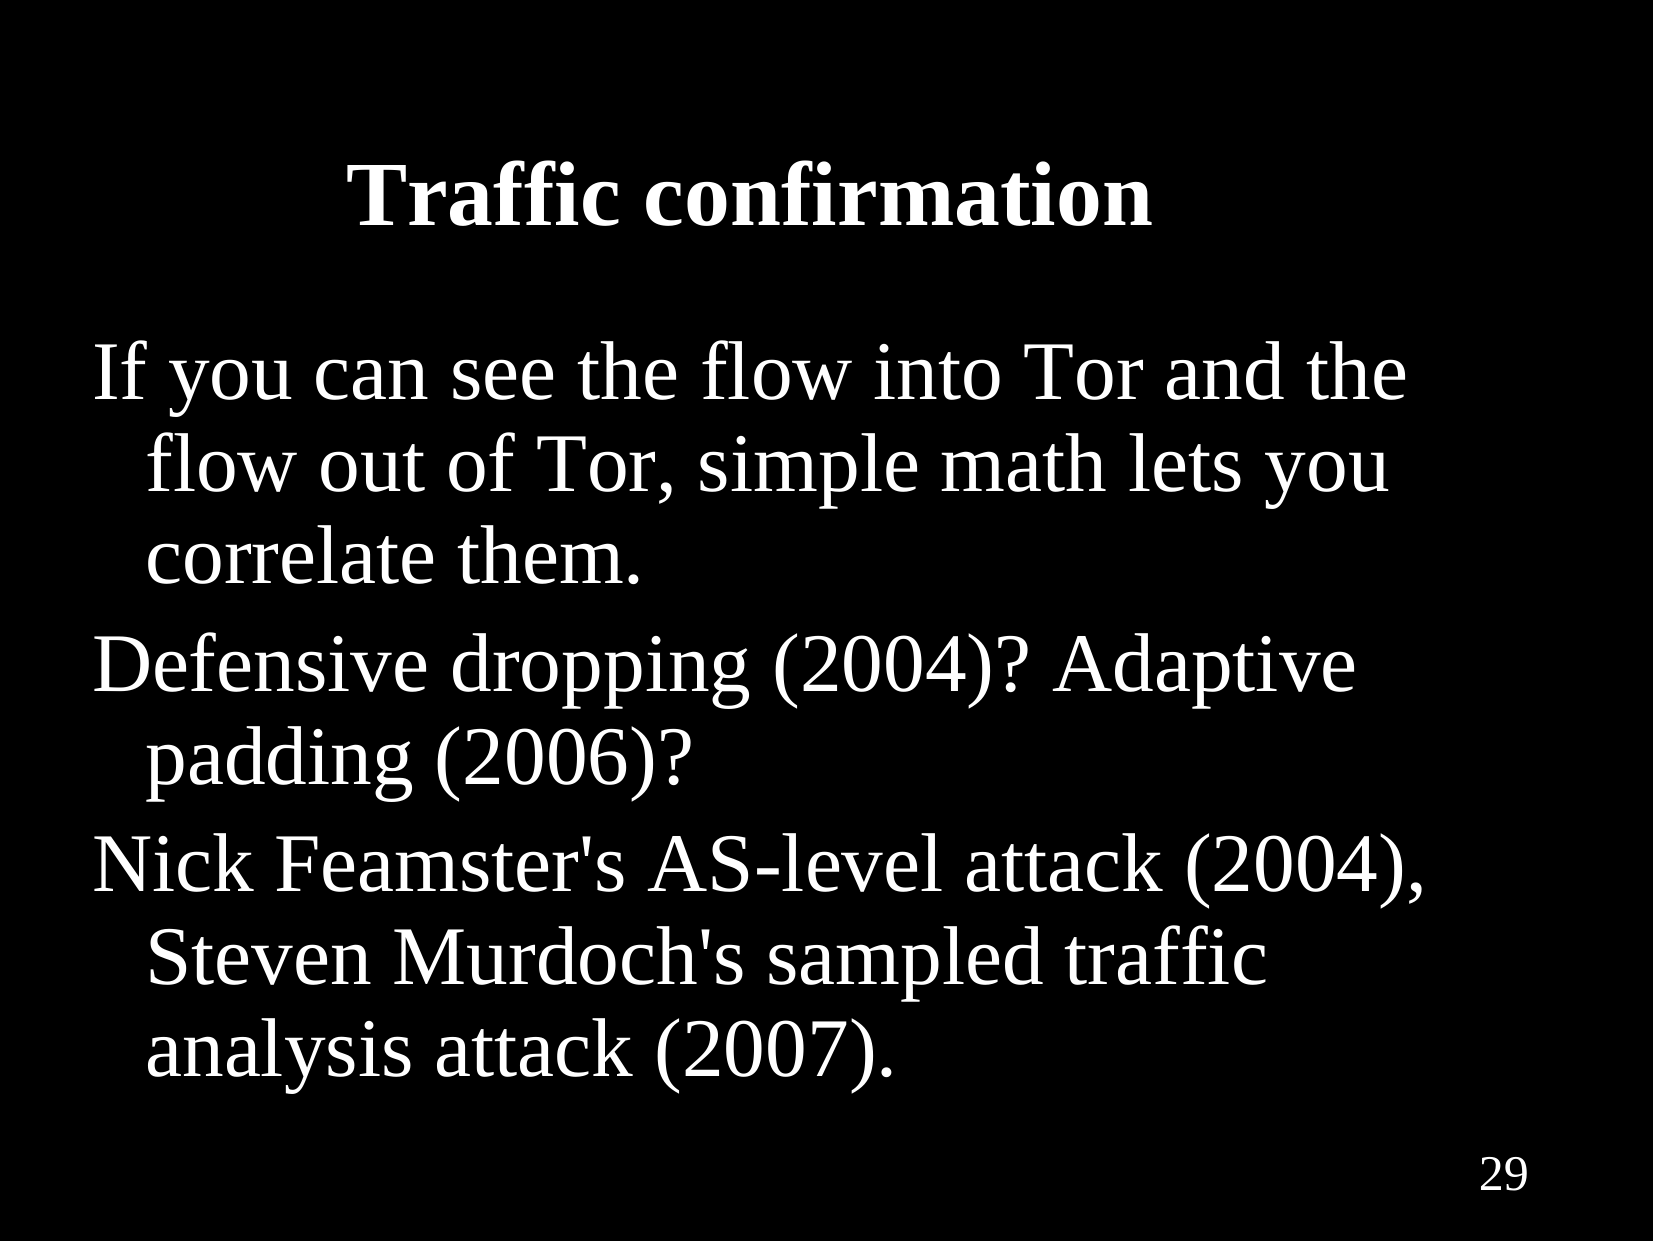

# Traffic confirmation
If you can see the flow into Tor and the flow out of Tor, simple math lets you correlate them.
Defensive dropping (2004)? Adaptive padding (2006)?
Nick Feamster's AS-level attack (2004), Steven Murdoch's sampled traffic analysis attack (2007).